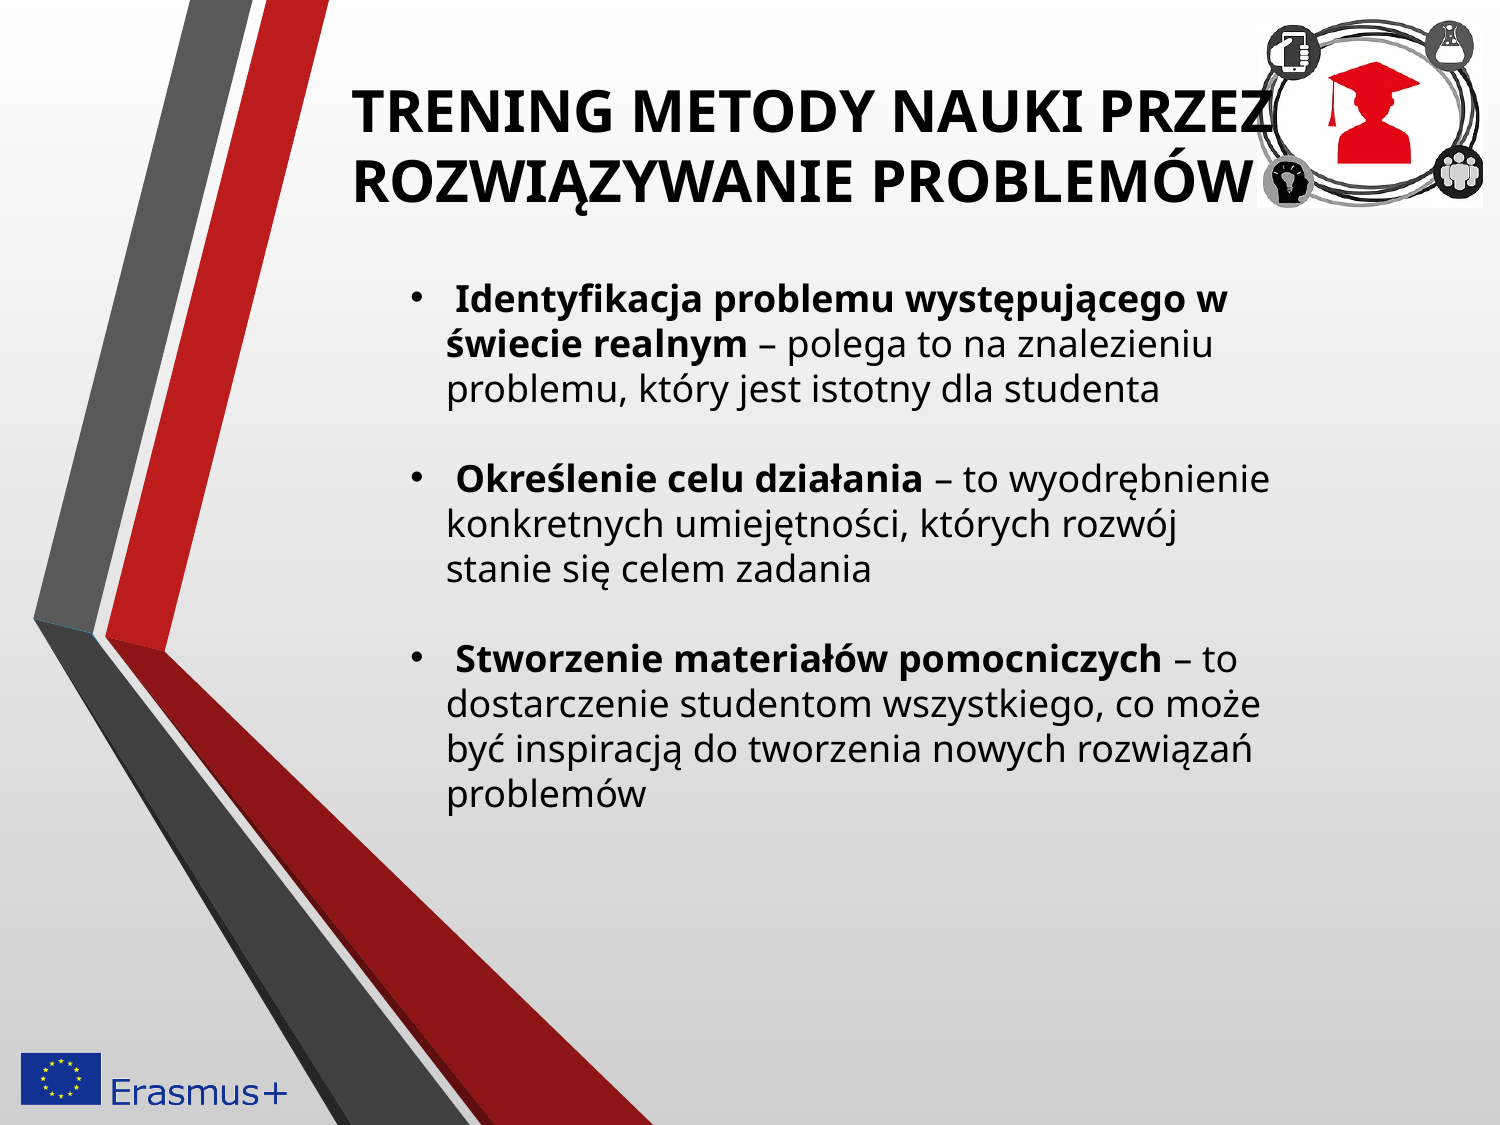

TRENING METODY NAUKI PRZEZ ROZWIĄZYWANIE PROBLEMÓW
 Identyfikacja problemu występującego w świecie realnym – polega to na znalezieniu problemu, który jest istotny dla studenta
 Określenie celu działania – to wyodrębnienie konkretnych umiejętności, których rozwój stanie się celem zadania
 Stworzenie materiałów pomocniczych – to dostarczenie studentom wszystkiego, co może być inspiracją do tworzenia nowych rozwiązań problemów